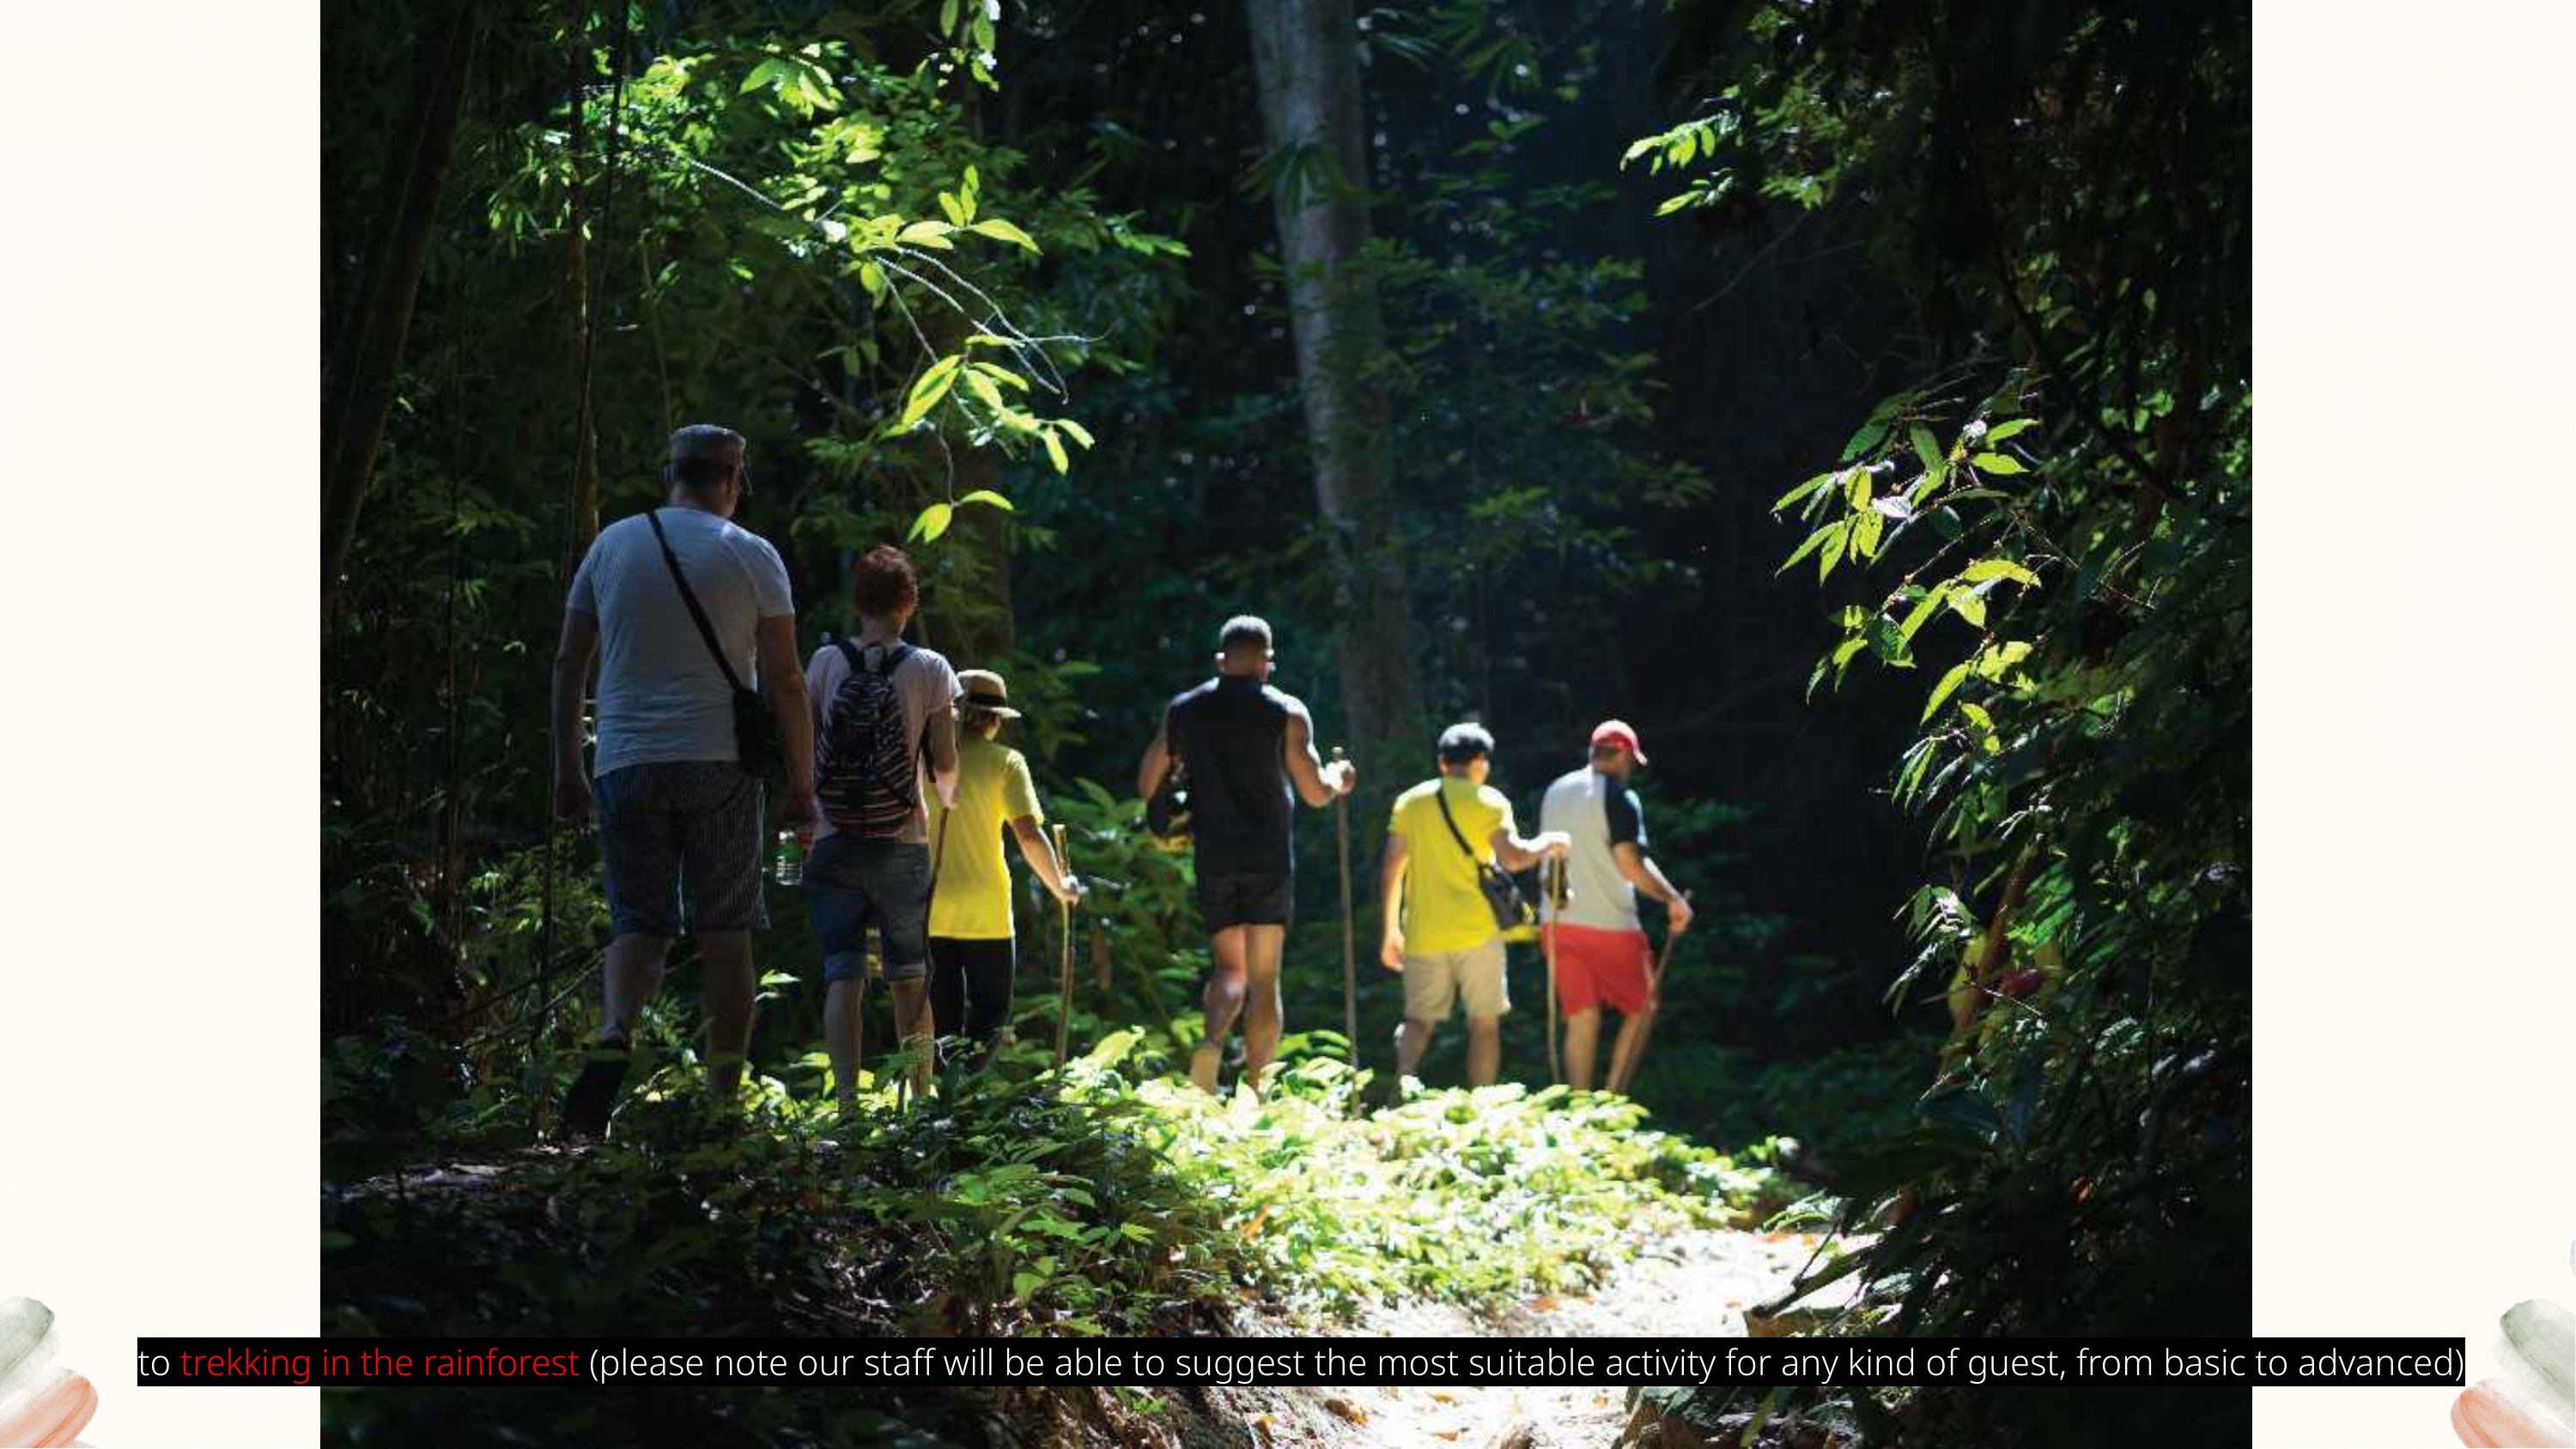

to trekking in the rainforest (please note our staff will be able to suggest the most suitable activity for any kind of guest, from basic to advanced)